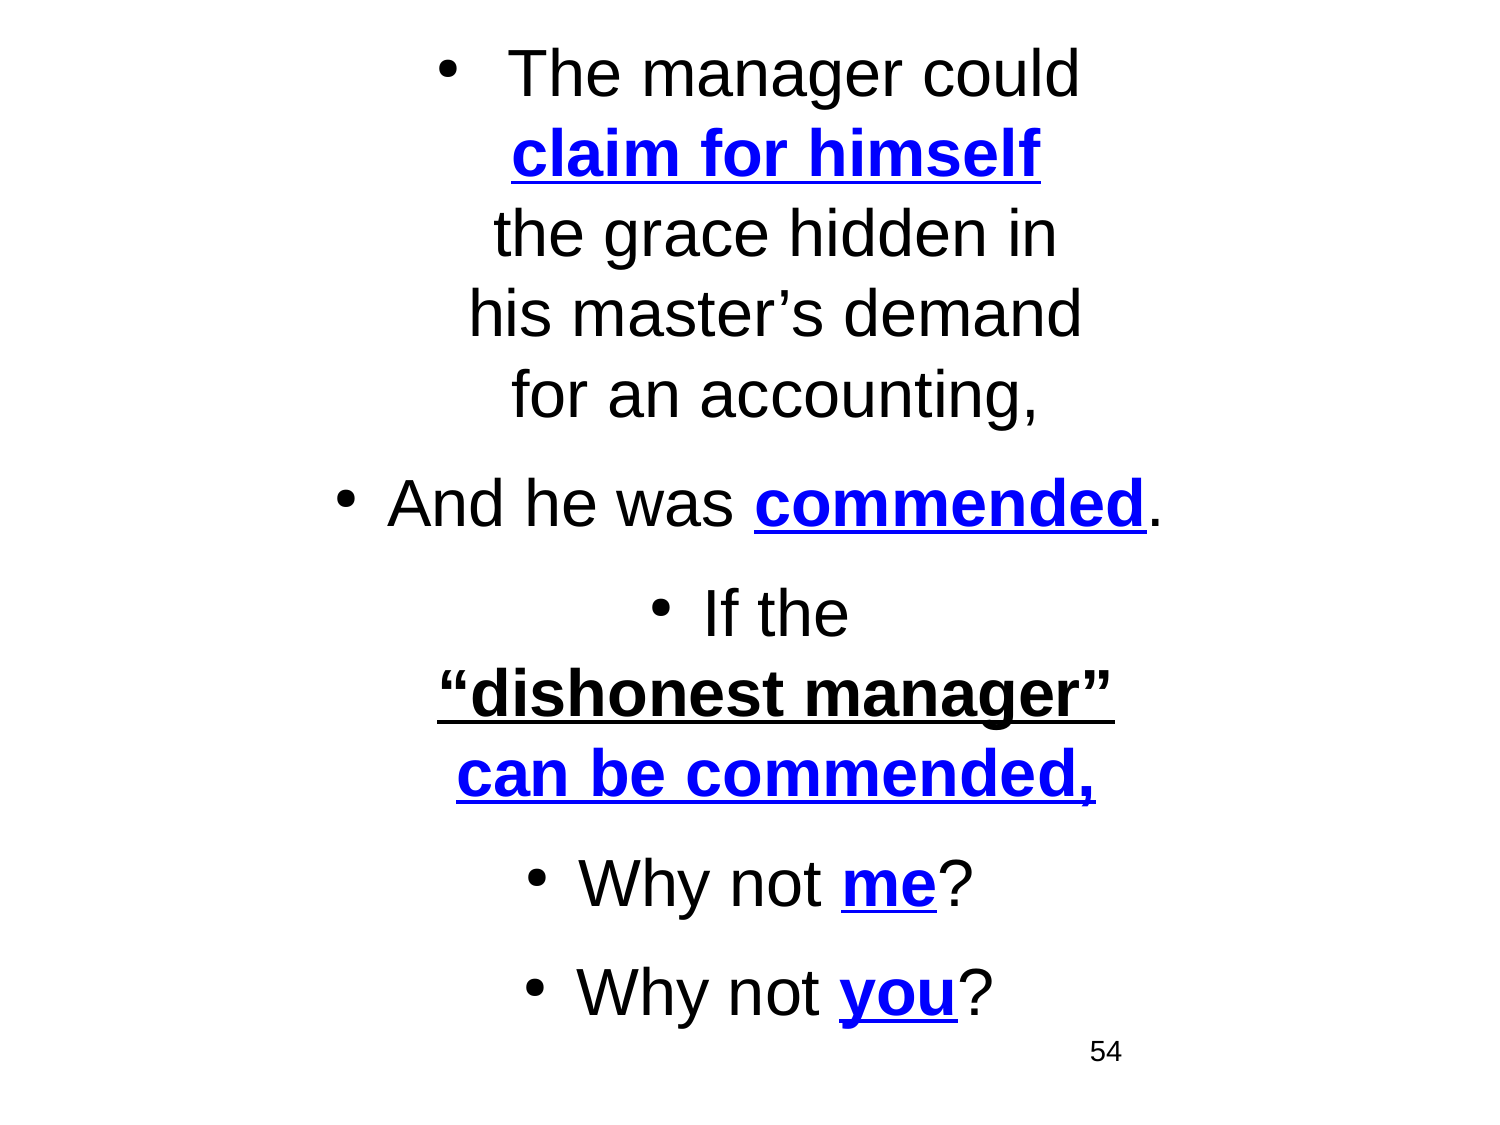

# The manager could claim for himself the grace hidden in his master’s demand for an accounting,
And he was commended.
If the
“dishonest manager”
can be commended,
Why not me?
Why not you?
54